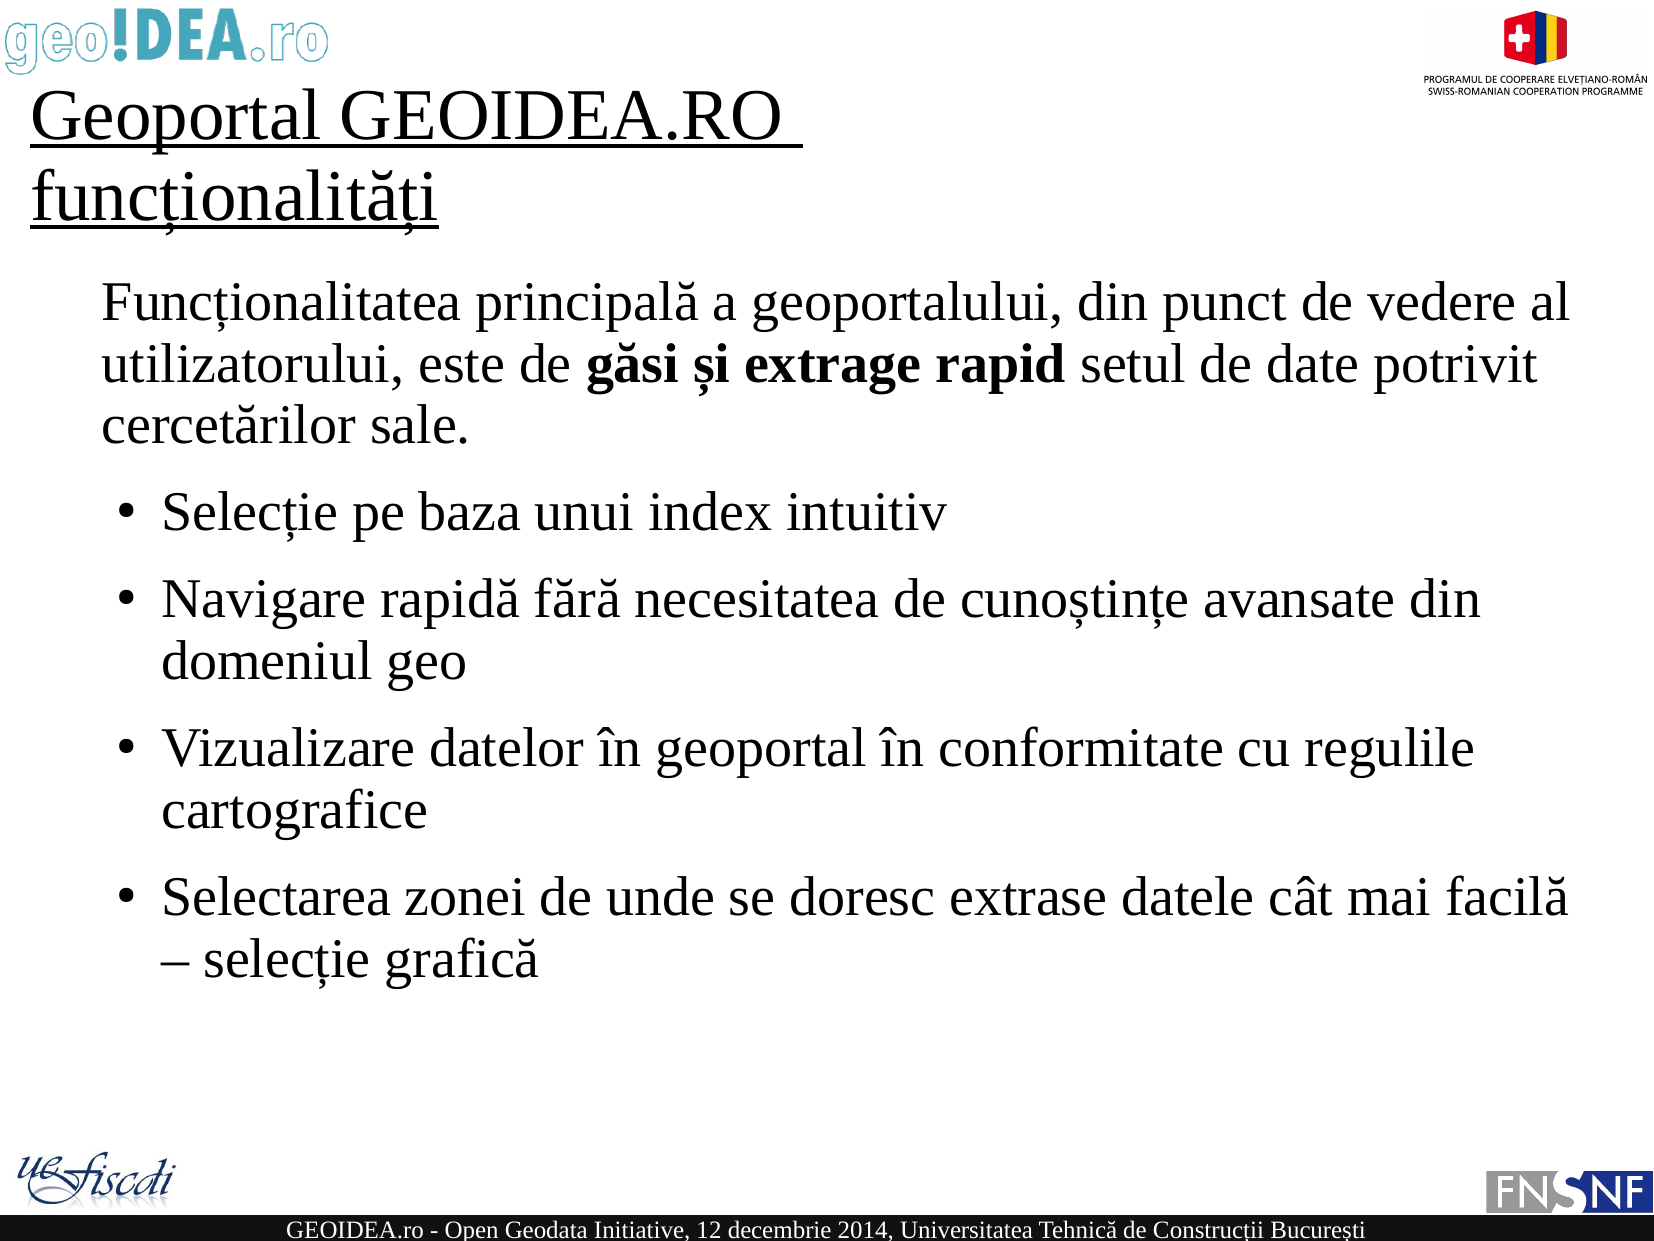

# Geoportal GEOIDEA.RO funcționalități
Funcționalitatea principală a geoportalului, din punct de vedere al utilizatorului, este de găsi și extrage rapid setul de date potrivit cercetărilor sale.
Selecție pe baza unui index intuitiv
Navigare rapidă fără necesitatea de cunoștințe avansate din domeniul geo
Vizualizare datelor în geoportal în conformitate cu regulile cartografice
Selectarea zonei de unde se doresc extrase datele cât mai facilă – selecție grafică